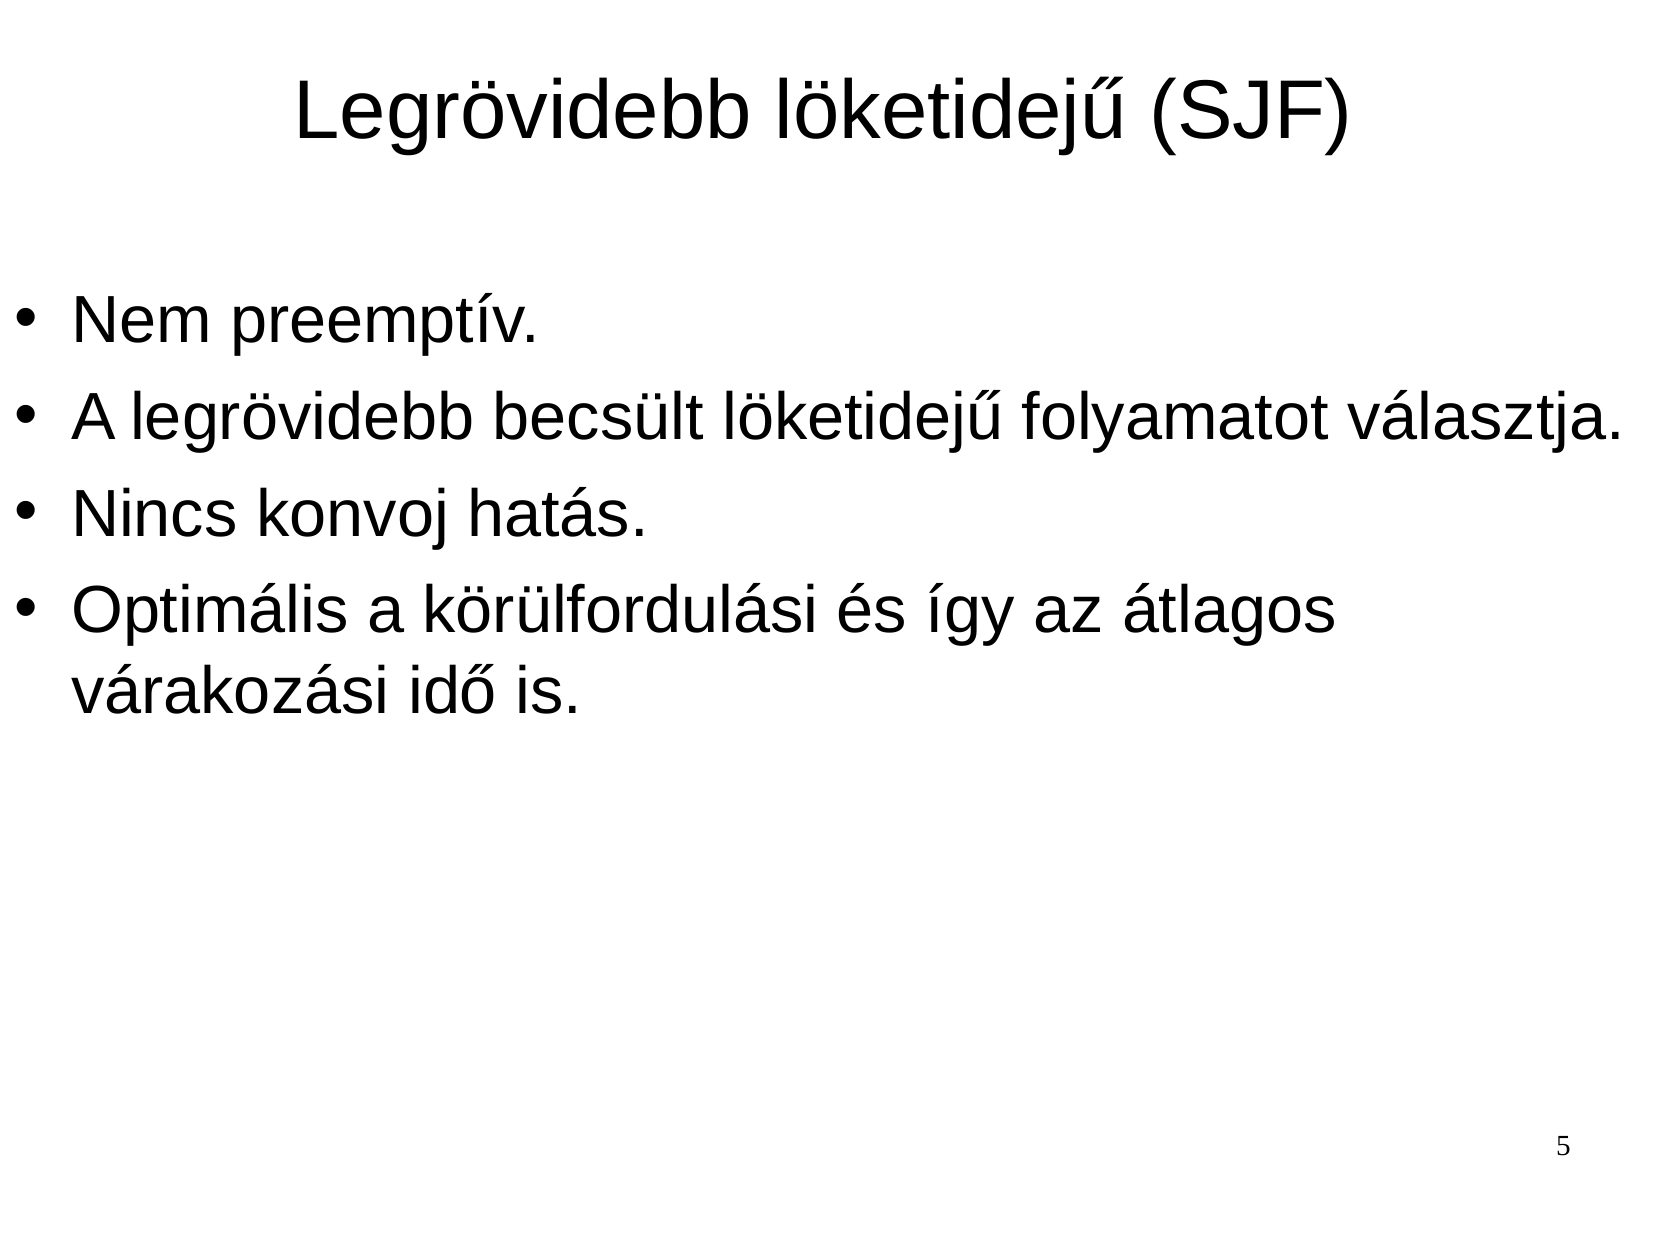

# Legrövidebb löketidejű (SJF)
Nem preemptív.
A legrövidebb becsült löketidejű folyamatot választja.
Nincs konvoj hatás.
Optimális a körülfordulási és így az átlagos várakozási idő is.
5